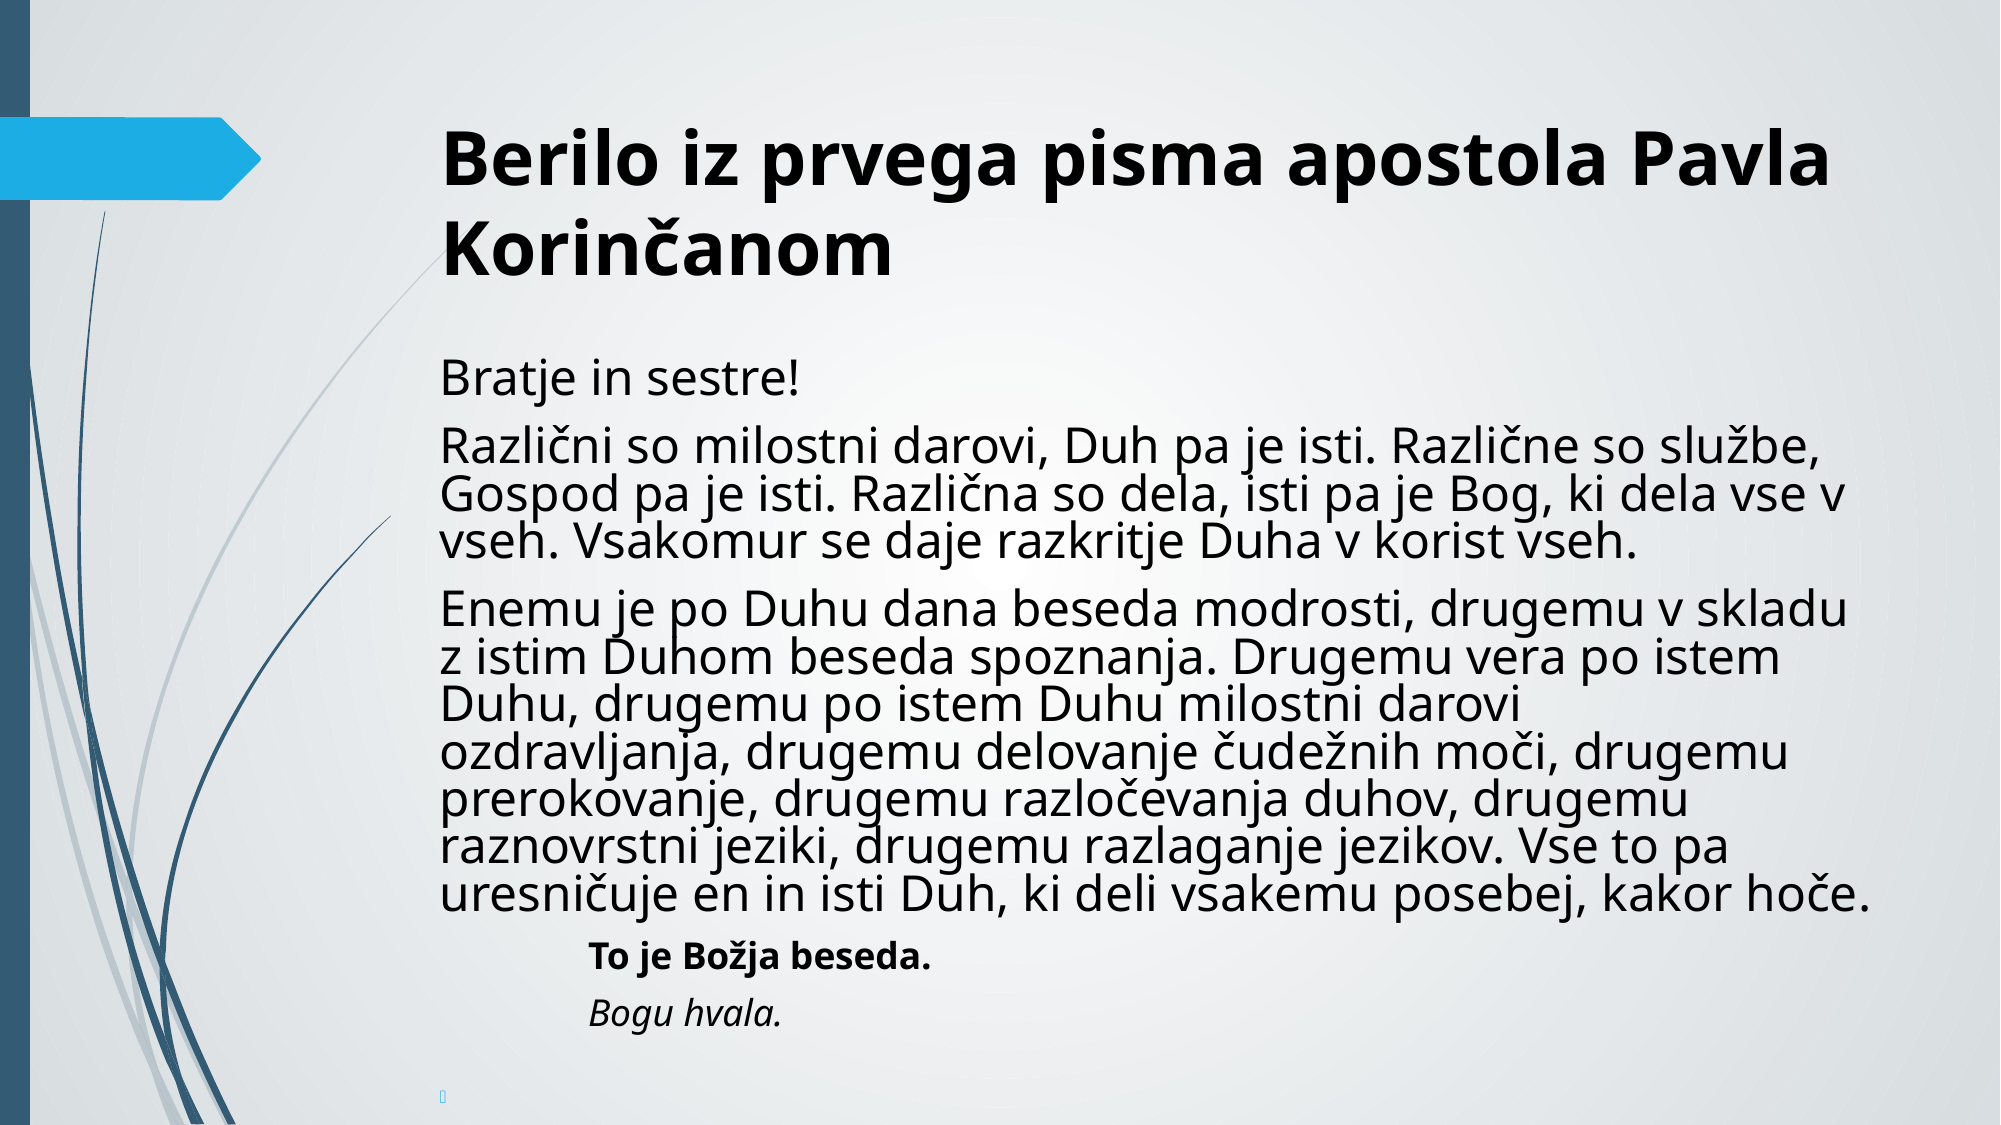

# Berilo iz prvega pisma apostola Pavla Korinčanom
Bratje in sestre!
Različni so milostni darovi, Duh pa je isti. Različne so službe, Gospod pa je isti. Različna so dela, isti pa je Bog, ki dela vse v vseh. Vsakomur se daje razkritje Duha v korist vseh.
Enemu je po Duhu dana beseda modrosti, drugemu v skladu z istim Duhom beseda spoznanja. Drugemu vera po istem Duhu, drugemu po istem Duhu milostni darovi ozdravljanja, drugemu delovanje čudežnih moči, drugemu prerokovanje, drugemu razločevanja duhov, drugemu raznovrstni jeziki, drugemu razlaganje jezikov. Vse to pa uresničuje en in isti Duh, ki deli vsakemu posebej, kakor hoče.
To je Božja beseda.
Bogu hvala.